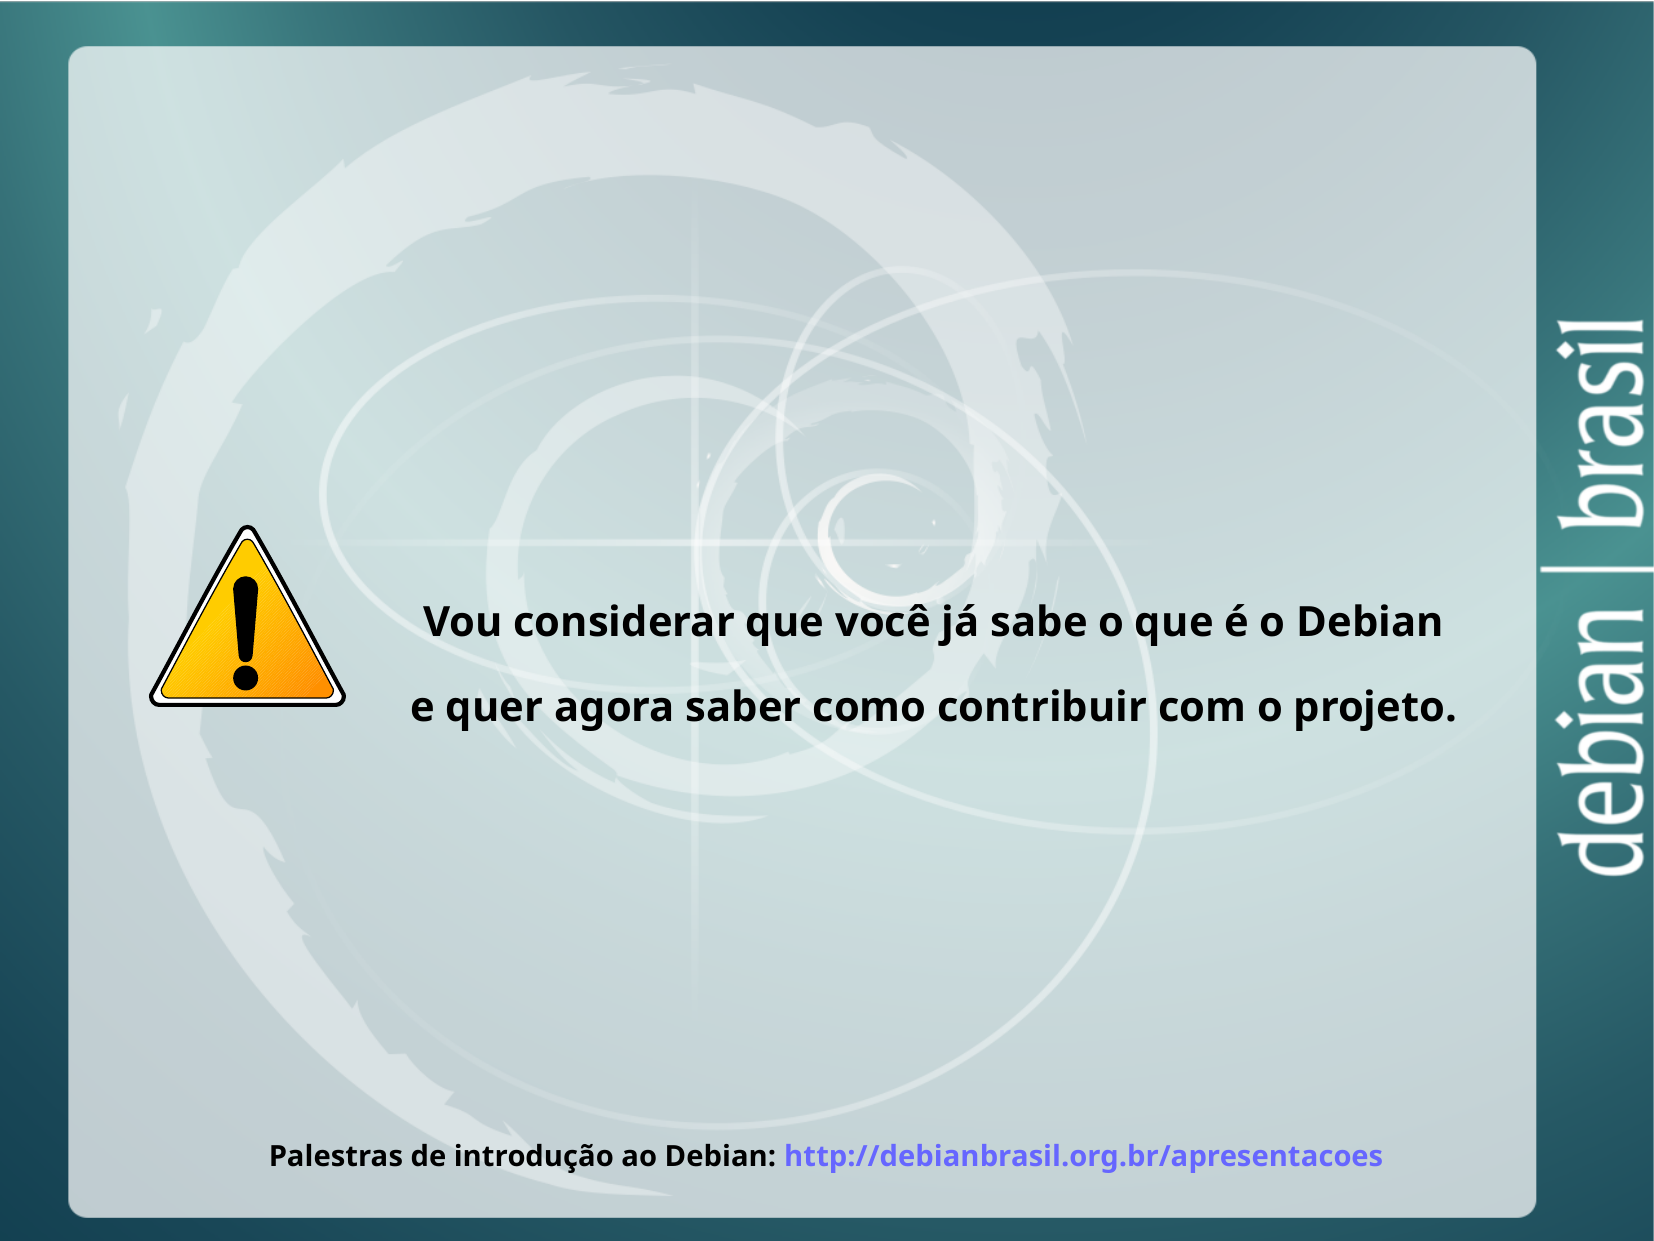

Vou considerar que você já sabe o que é o Debian
e quer agora saber como contribuir com o projeto.
Palestras de introdução ao Debian: http://debianbrasil.org.br/apresentacoes